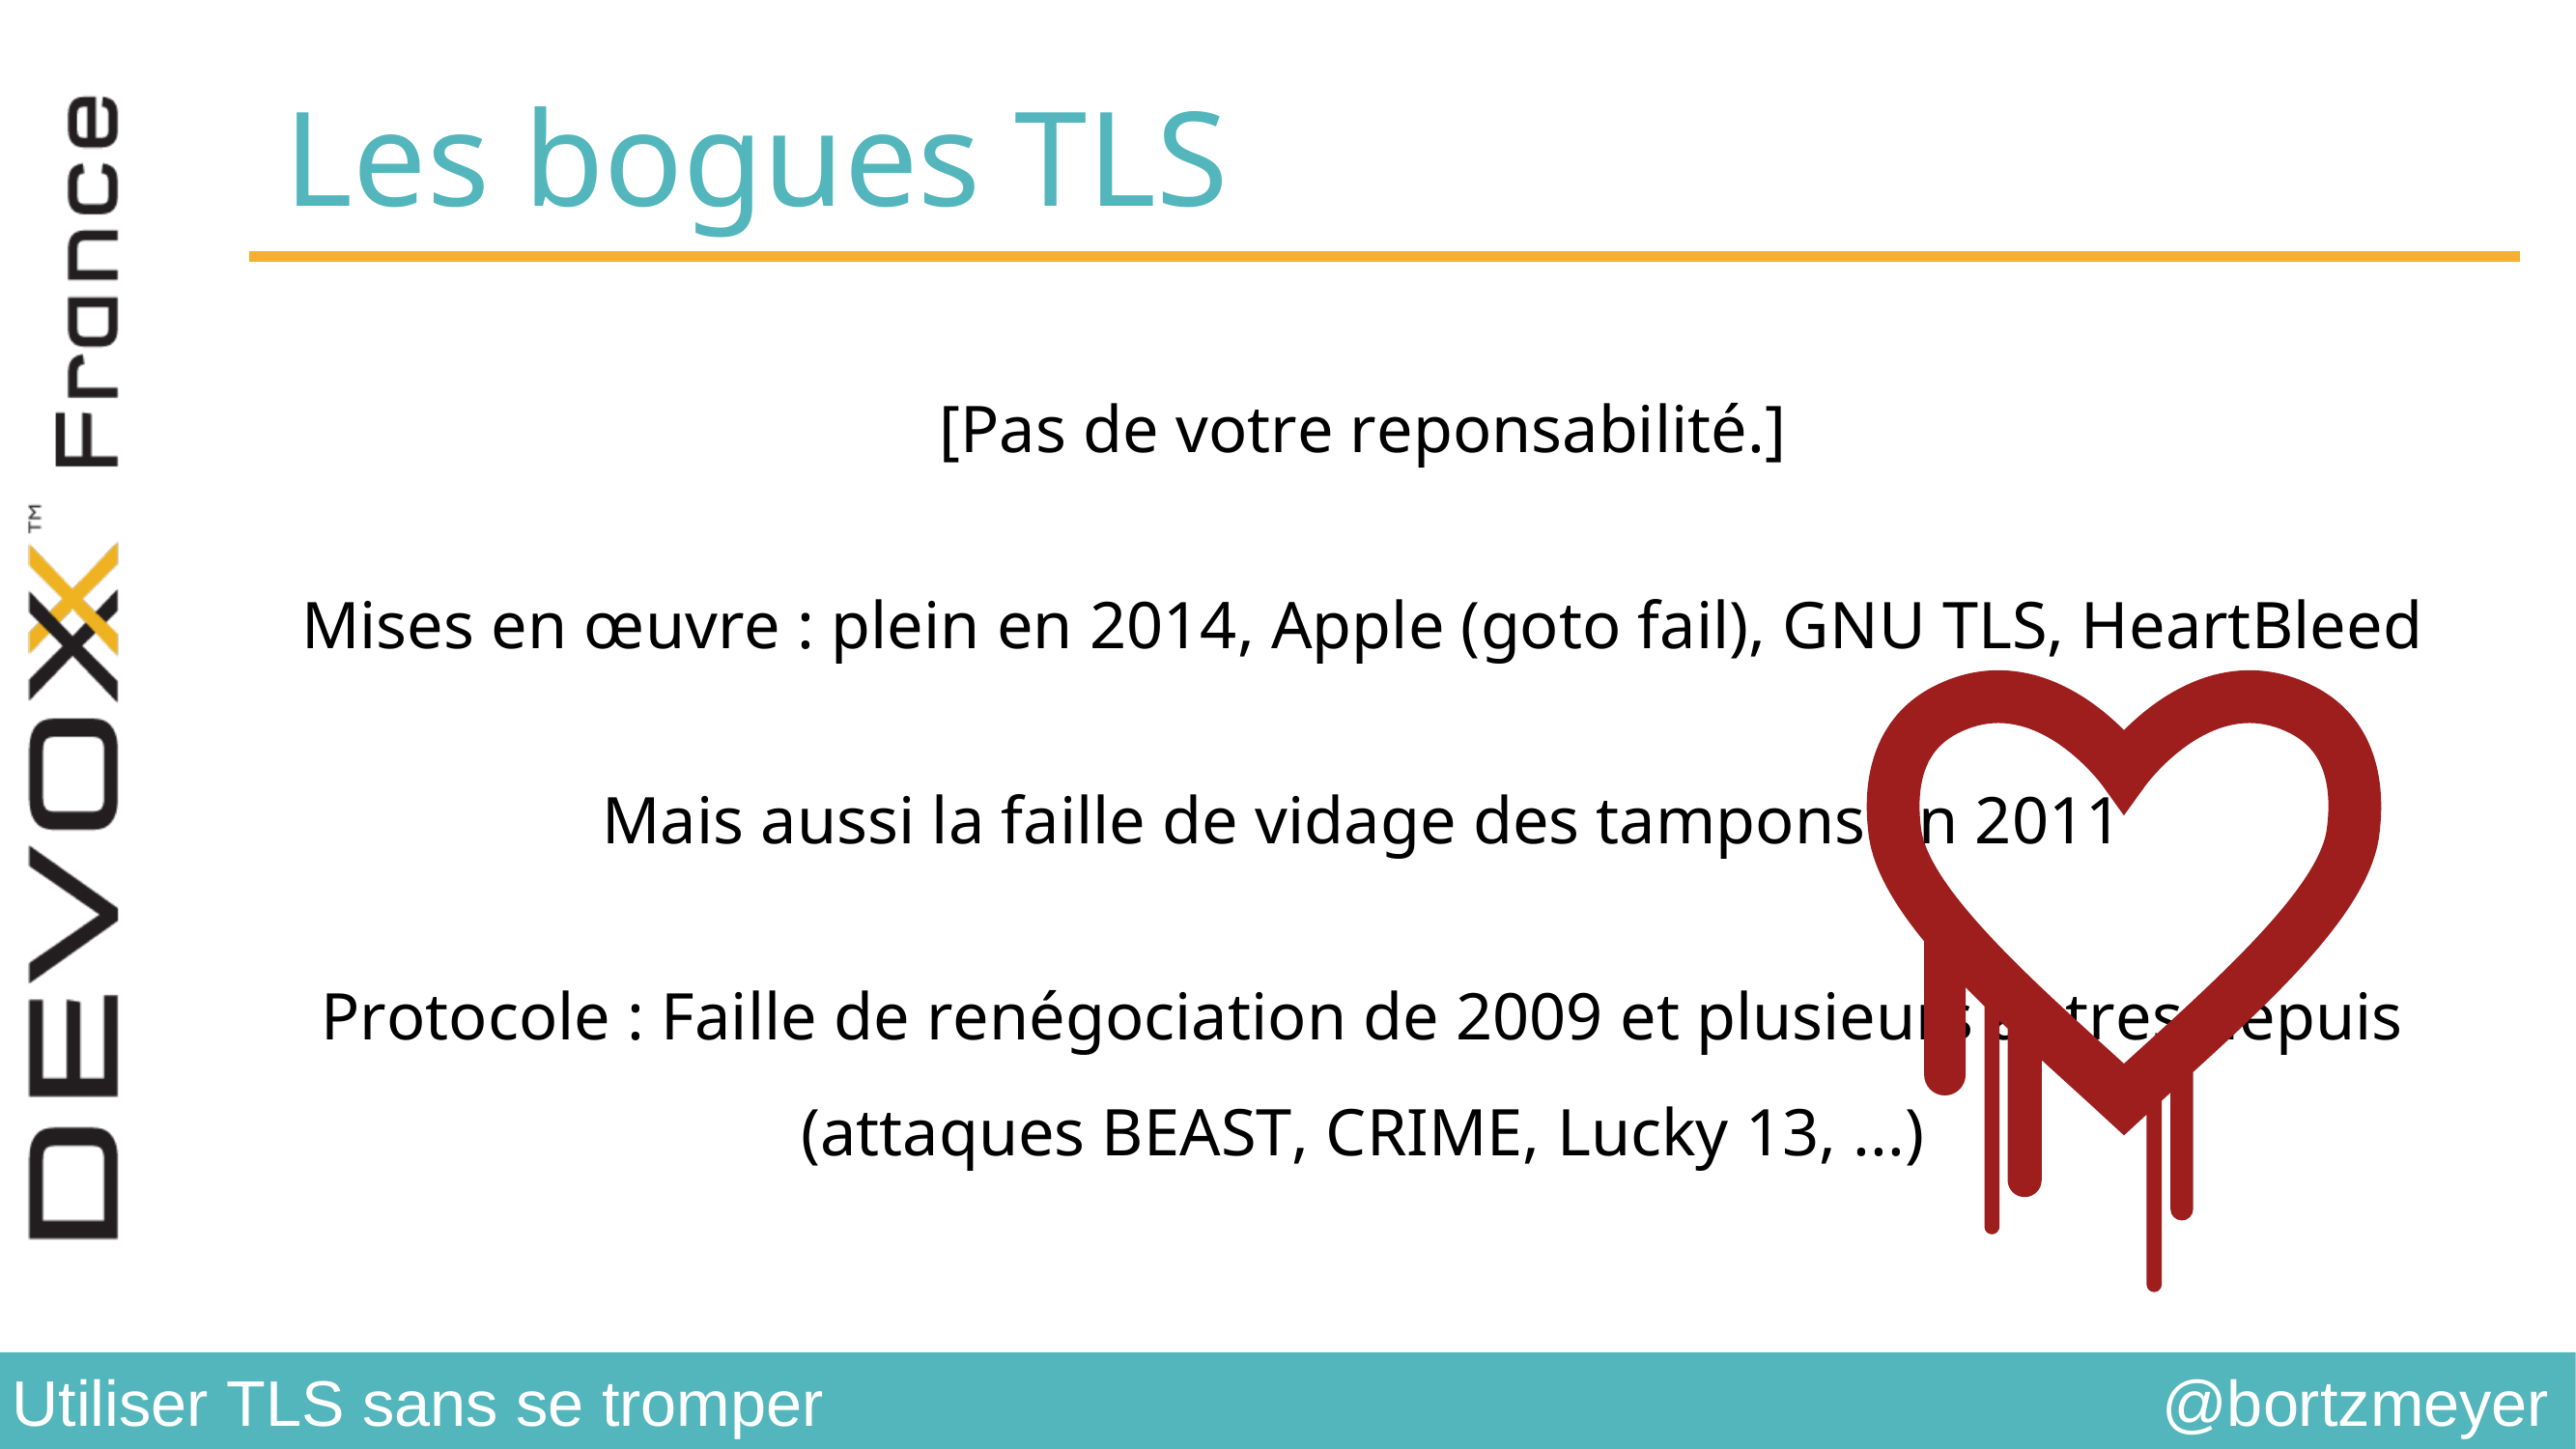

Les bogues TLS
[Pas de votre reponsabilité.]
Mises en œuvre : plein en 2014, Apple (goto fail), GNU TLS, HeartBleed
Mais aussi la faille de vidage des tampons en 2011
Protocole : Faille de renégociation de 2009 et plusieurs autres depuis (attaques BEAST, CRIME, Lucky 13, ...)